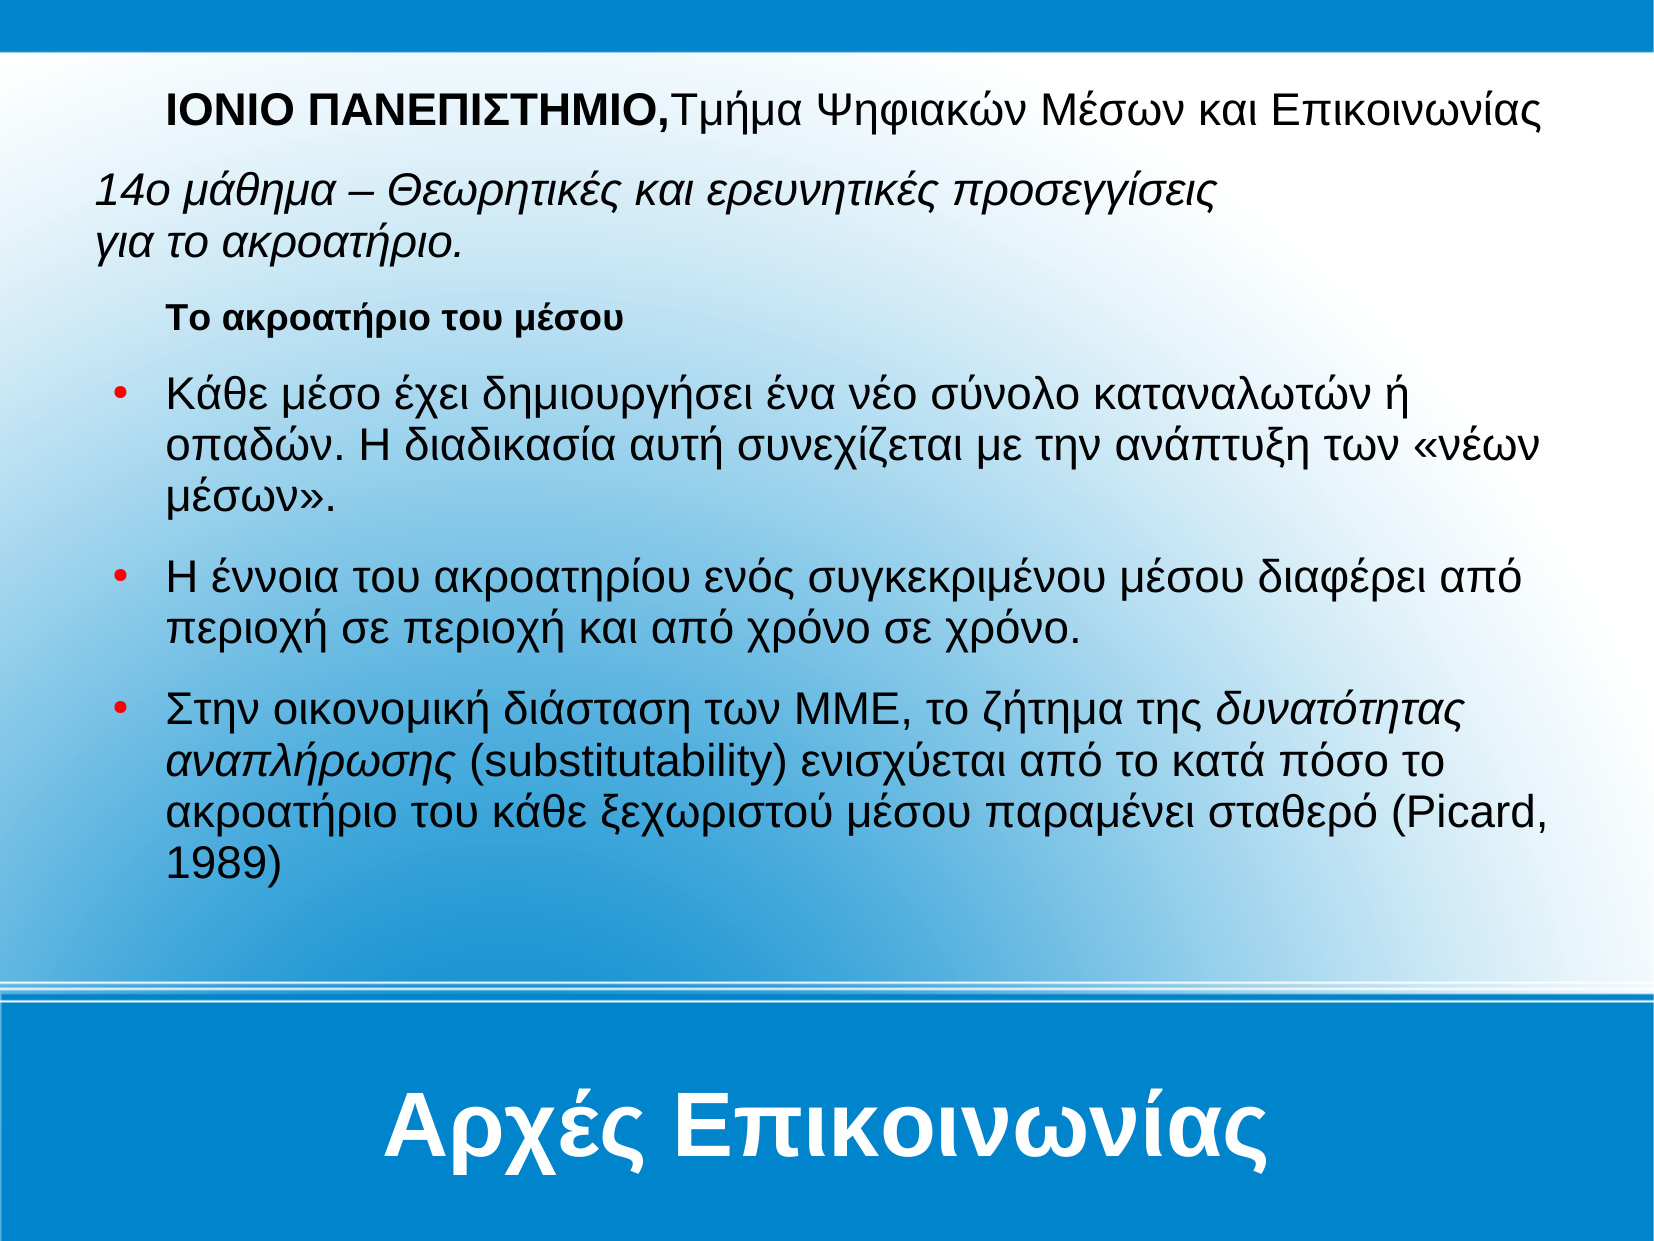

ΙΟΝΙΟ ΠΑΝΕΠΙΣΤΗΜΙΟ,Τμήμα Ψηφιακών Μέσων και Επικοινωνίας
14ο μάθημα – Θεωρητικές και ερευνητικές προσεγγίσεις
για το ακροατήριο.
Το ακροατήριο του μέσου
Κάθε μέσο έχει δημιουργήσει ένα νέο σύνολο καταναλωτών ή οπαδών. Η διαδικασία αυτή συνεχίζεται με την ανάπτυξη των «νέων μέσων».
Η έννοια του ακροατηρίου ενός συγκεκριμένου μέσου διαφέρει από περιοχή σε περιοχή και από χρόνο σε χρόνο.
Στην οικονομική διάσταση των ΜΜΕ, το ζήτημα της δυνατότητας αναπλήρωσης (substitutability) ενισχύεται από το κατά πόσο το ακροατήριο του κάθε ξεχωριστού μέσου παραμένει σταθερό (Picard, 1989)
# Αρχές Επικοινωνίας